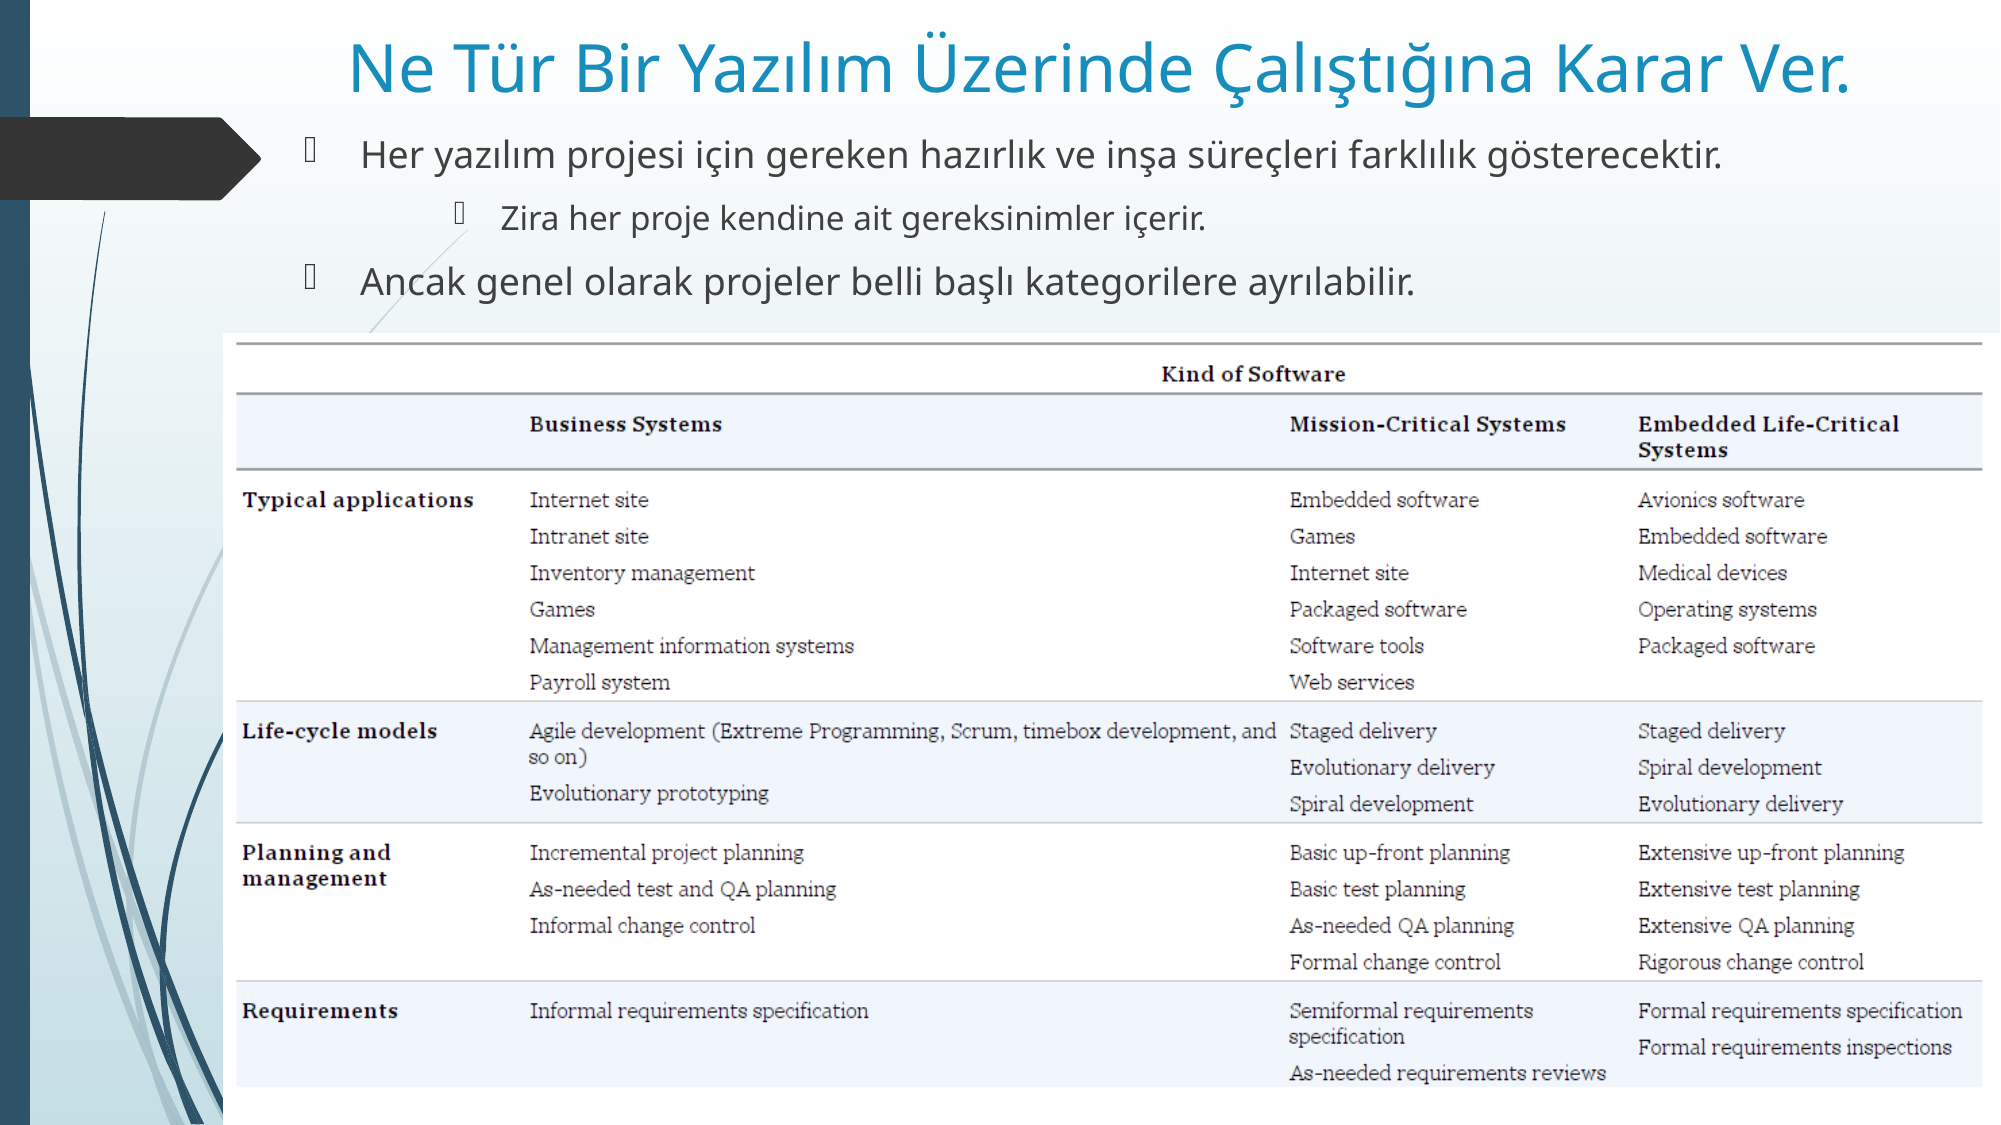

# Ne Tür Bir Yazılım Üzerinde Çalıştığına Karar Ver.
Her yazılım projesi için gereken hazırlık ve inşa süreçleri farklılık gösterecektir.
Zira her proje kendine ait gereksinimler içerir.
Ancak genel olarak projeler belli başlı kategorilere ayrılabilir.